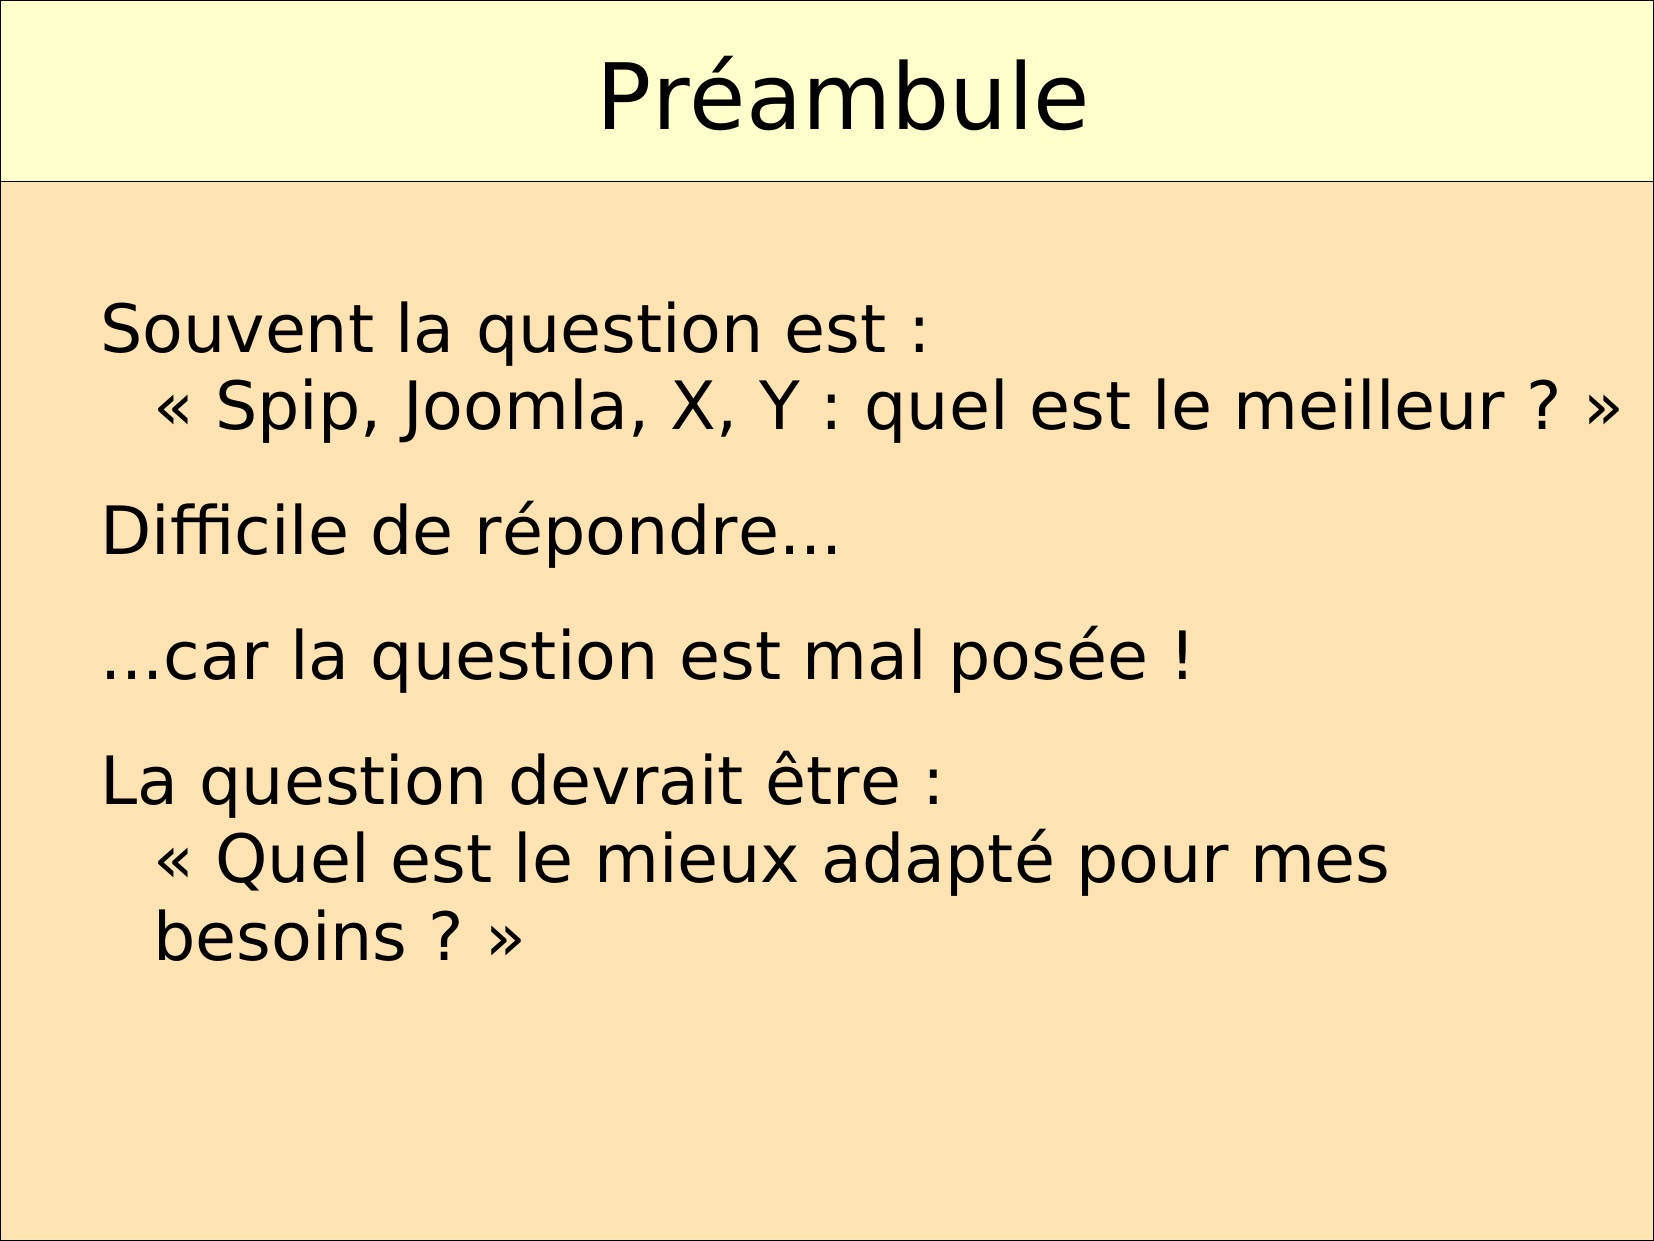

# Préambule
Souvent la question est :
« Spip, Joomla, X, Y : quel est le meilleur ? »
Difficile de répondre...
...car la question est mal posée !
La question devrait être :
« Quel est le mieux adapté pour mes besoins ? »